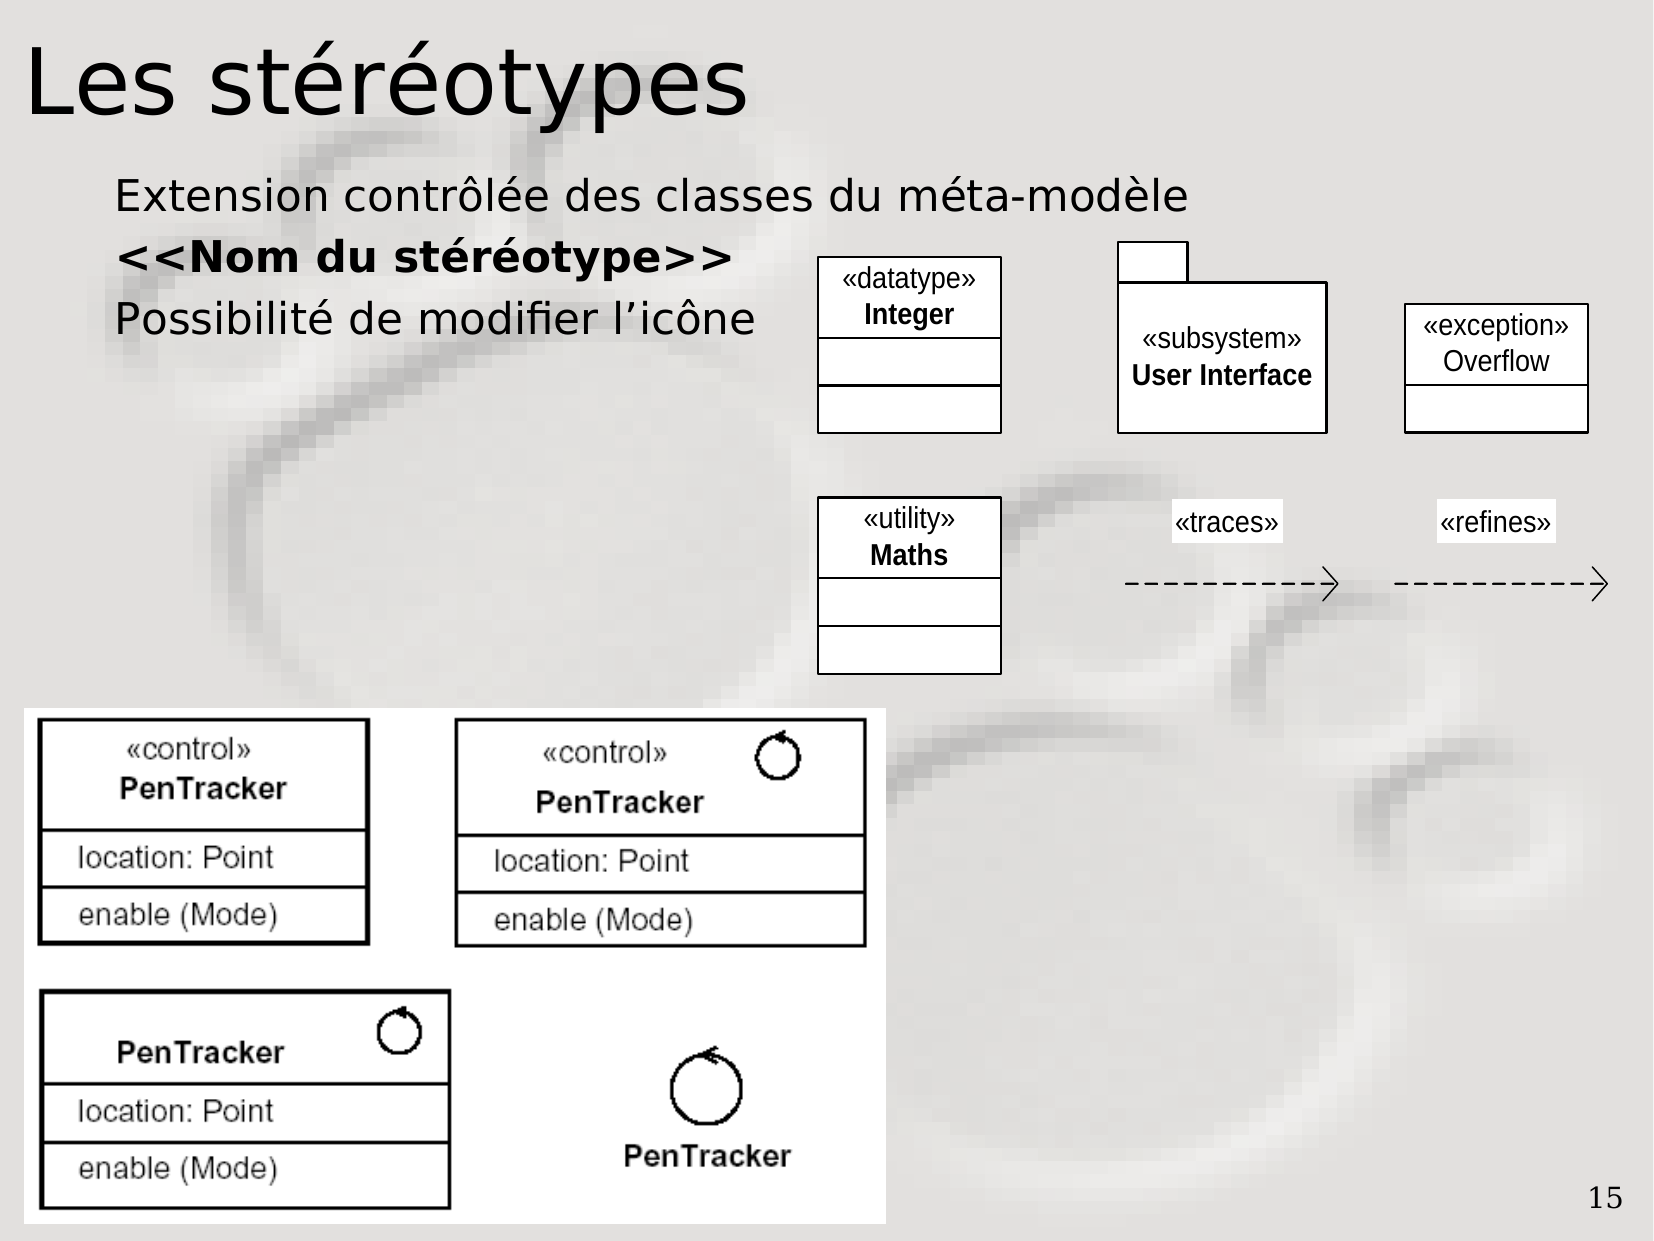

# Les stéréotypes
Extension contrôlée des classes du méta-modèle
<<Nom du stéréotype>>
Possibilité de modifier l’icône
UML
15